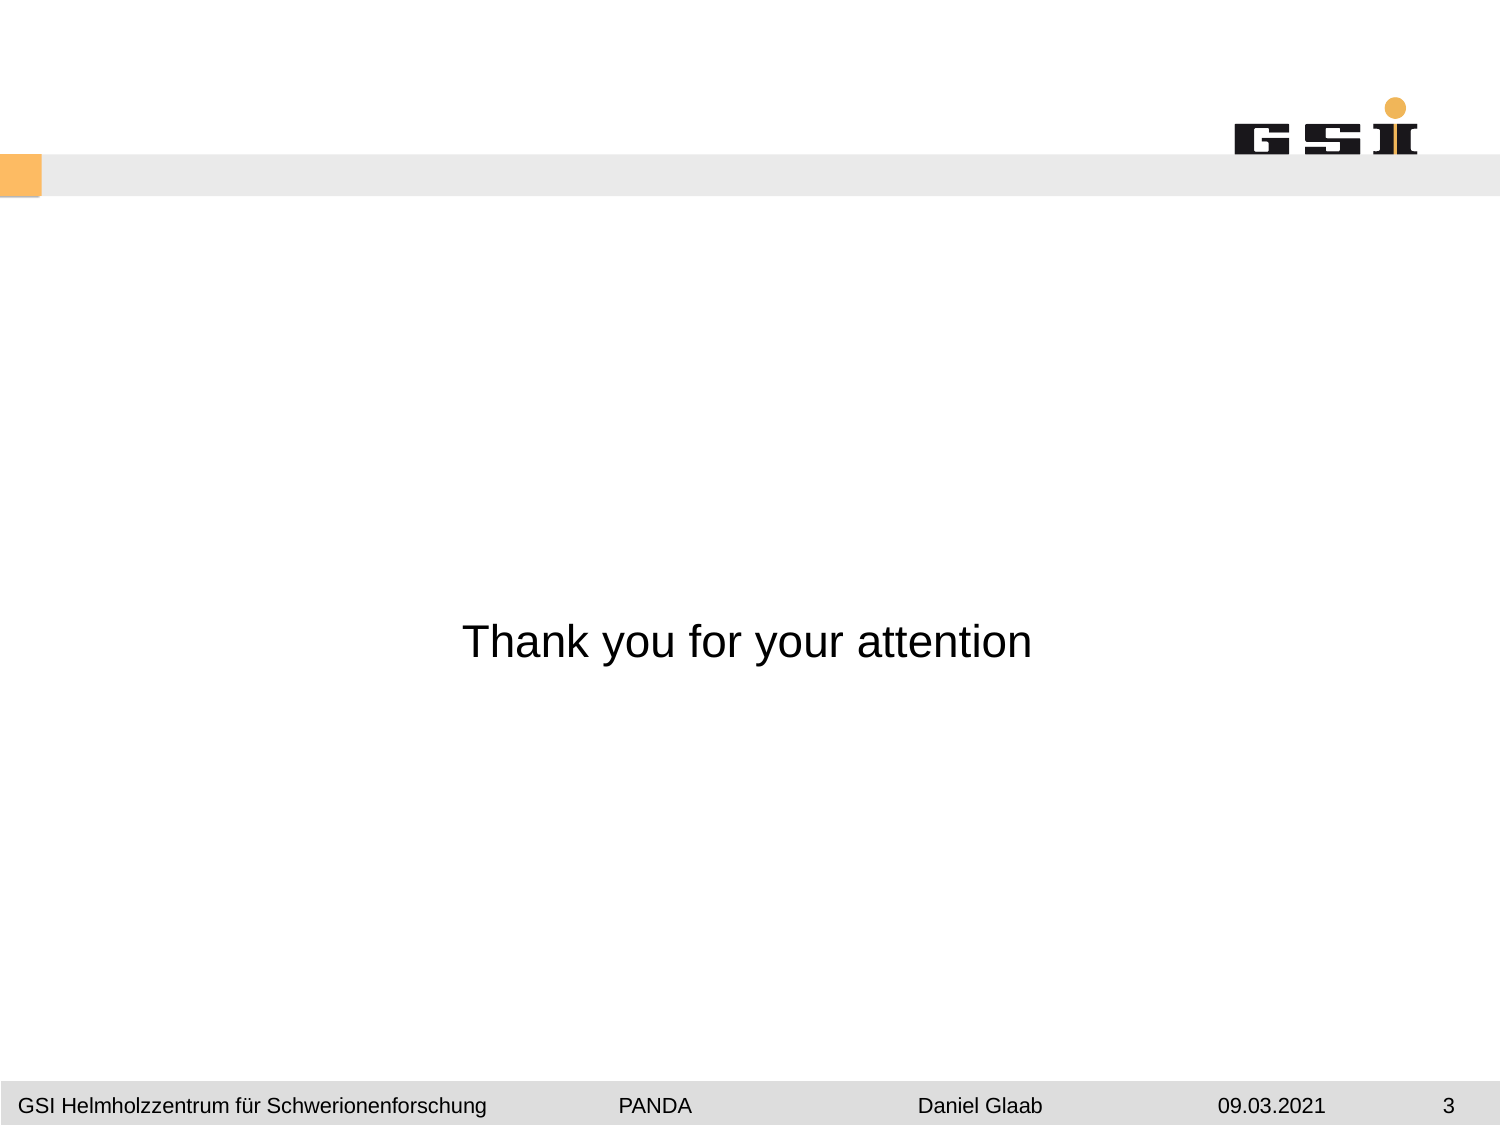

Thank you for your attention
GSI Helmholzzentrum für Schwerionenforschung PANDA 		Daniel Glaab 		09.03.2021		3